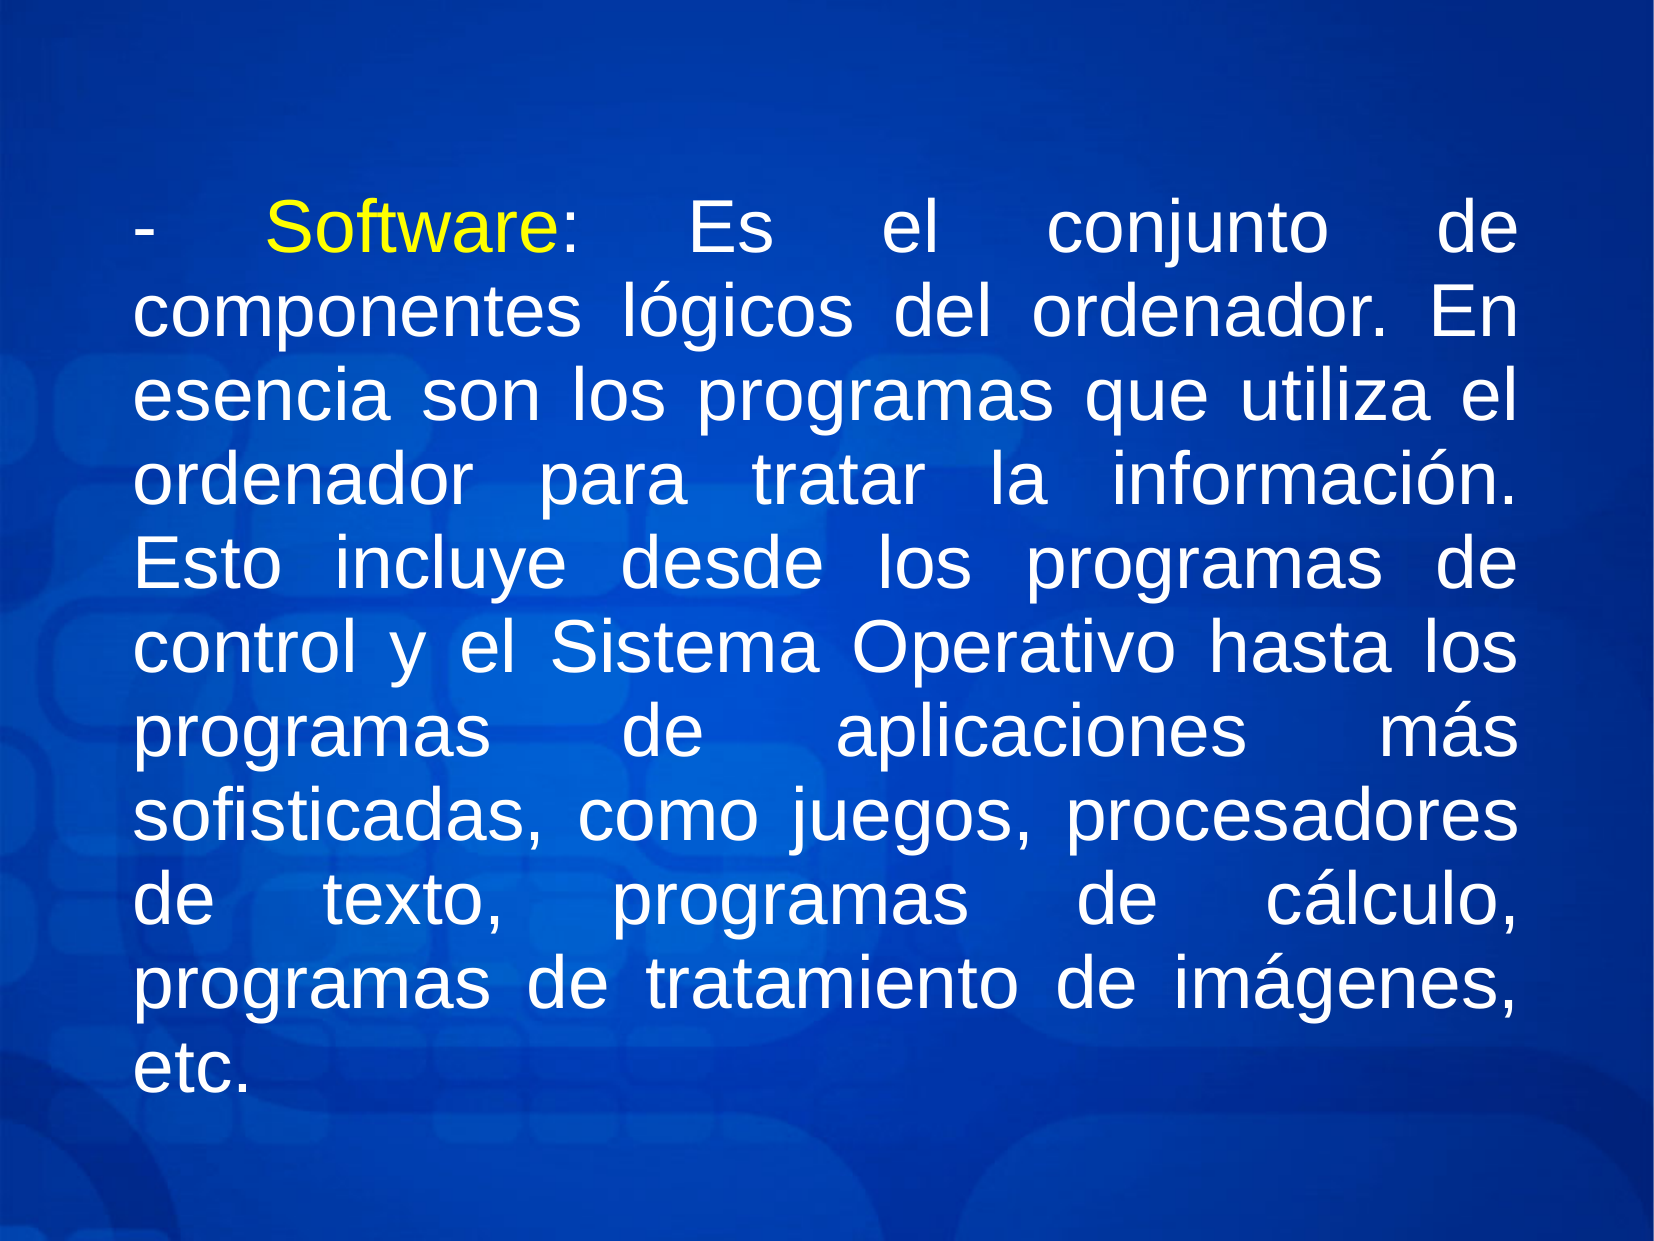

- Software: Es el conjunto de componentes lógicos del ordenador. En esencia son los programas que utiliza el ordenador para tratar la información. Esto incluye desde los programas de control y el Sistema Operativo hasta los programas de aplicaciones más sofisticadas, como juegos, procesadores de texto, programas de cálculo, programas de tratamiento de imágenes, etc.